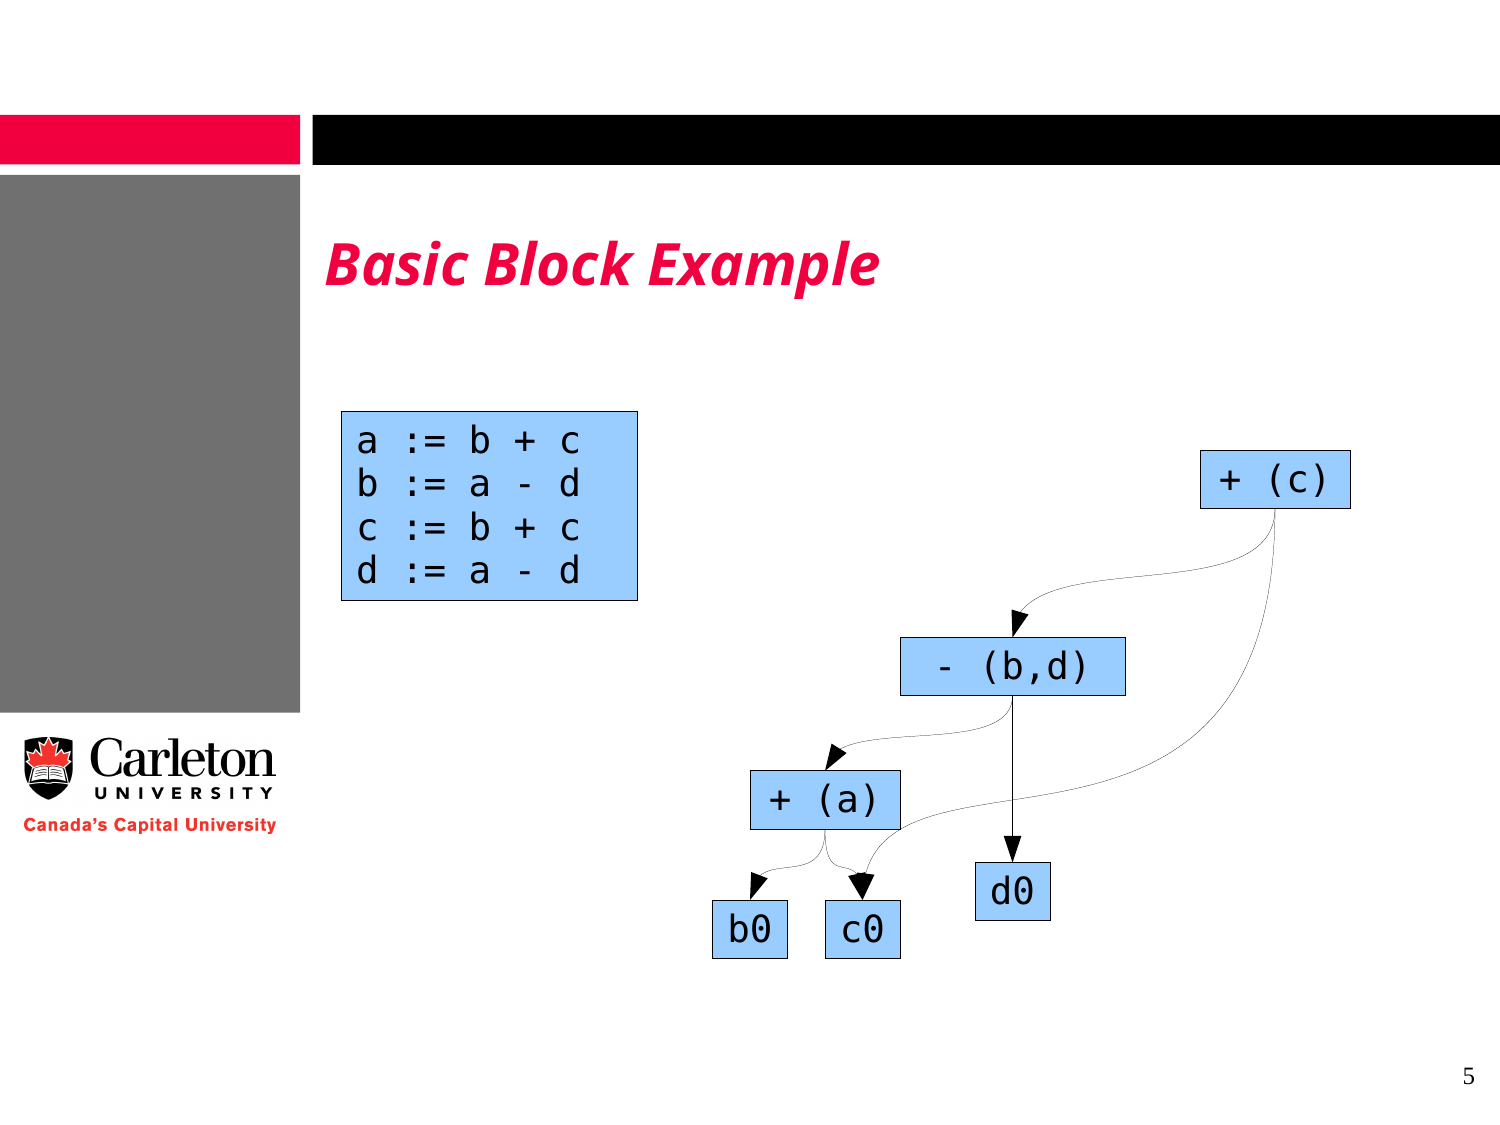

# Basic Block Example
a := b + c
b := a - d
c := b + c
d := a - d
+ (c)
- (b,d)
+ (a)
d0
b0
c0
5